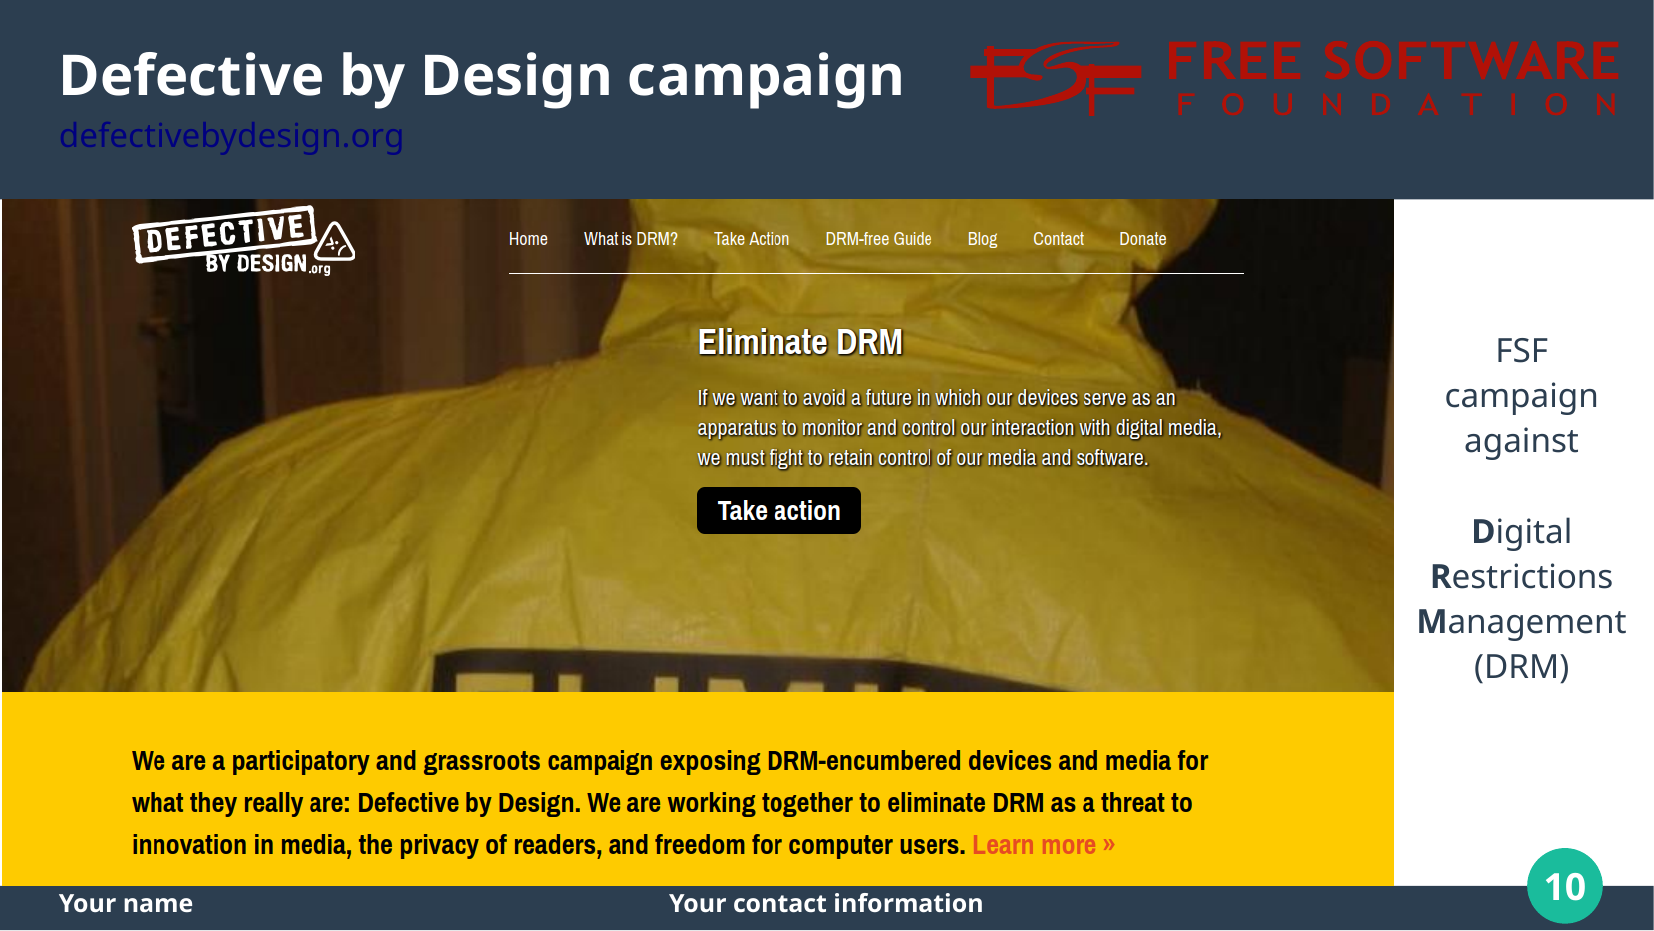

# Defective by Design campaign defectivebydesign.org
FSF
campaign against
Digital
Restrictions Management
(DRM)
Your name
Your contact information